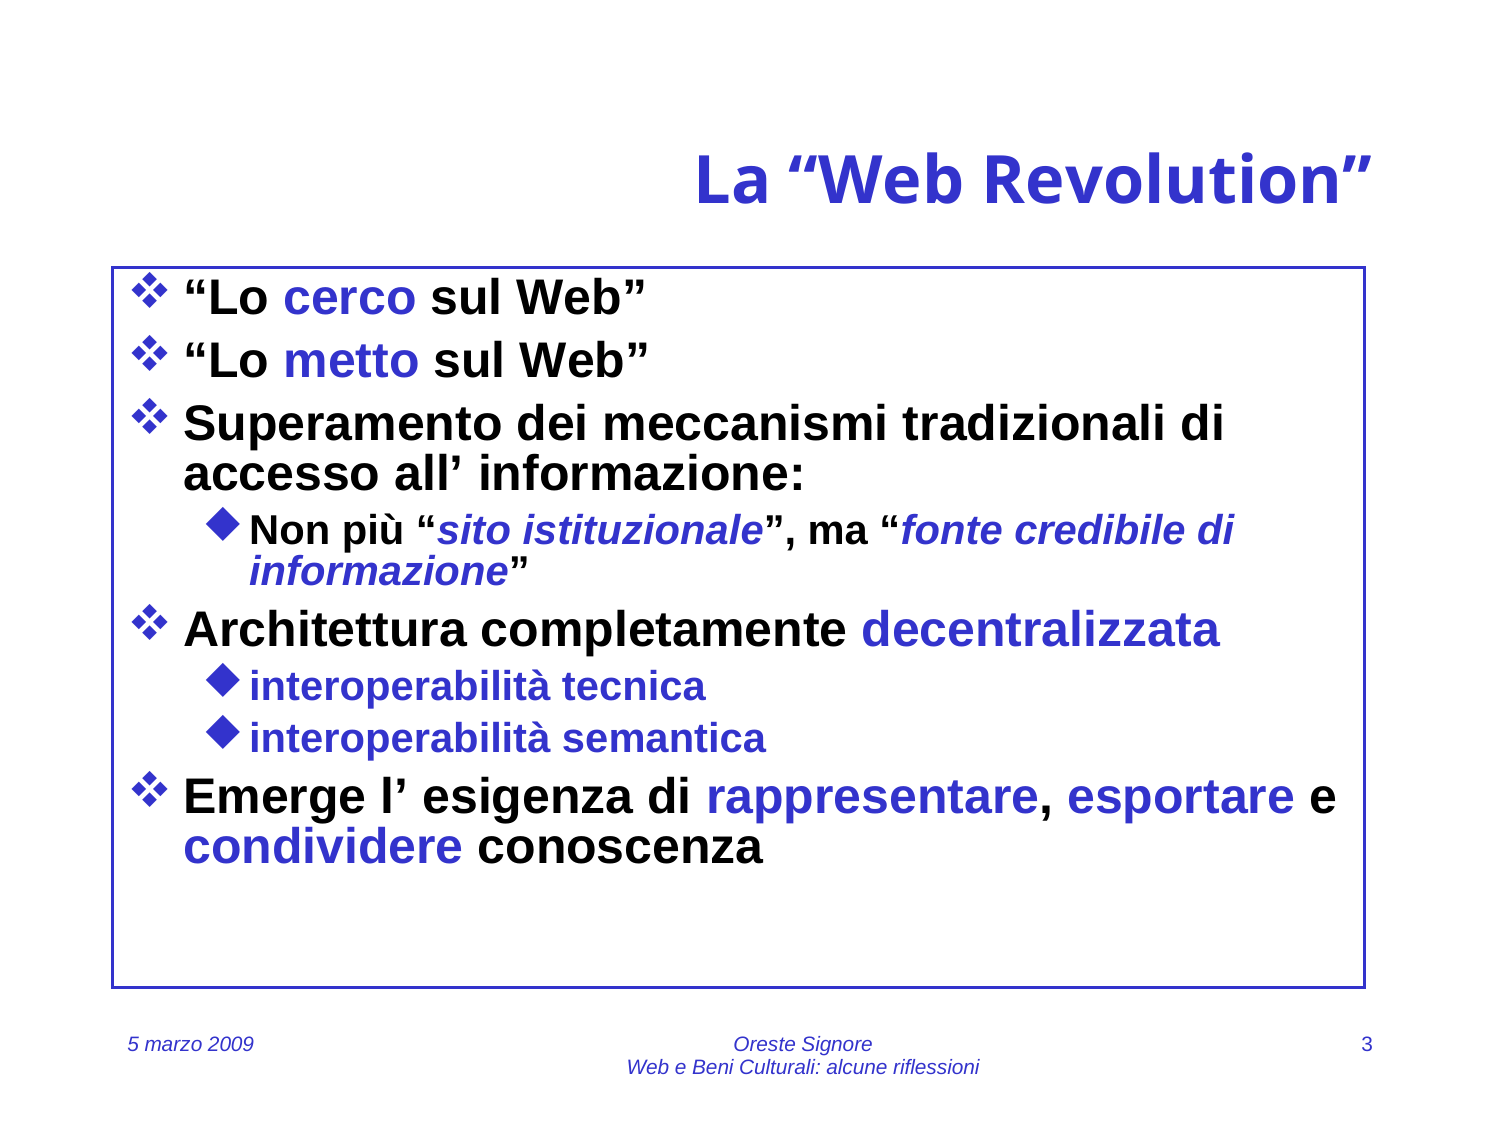

# La “Web Revolution”
“Lo cerco sul Web”
“Lo metto sul Web”
Superamento dei meccanismi tradizionali di accesso all’ informazione:
Non più “sito istituzionale”, ma “fonte credibile di informazione”
Architettura completamente decentralizzata
interoperabilità tecnica
interoperabilità semantica
Emerge l’ esigenza di rappresentare, esportare e condividere conoscenza
Oreste Signore
Rappresentare la conoscenza archeologica: dalla catalogazione cartacea al web semantico
3